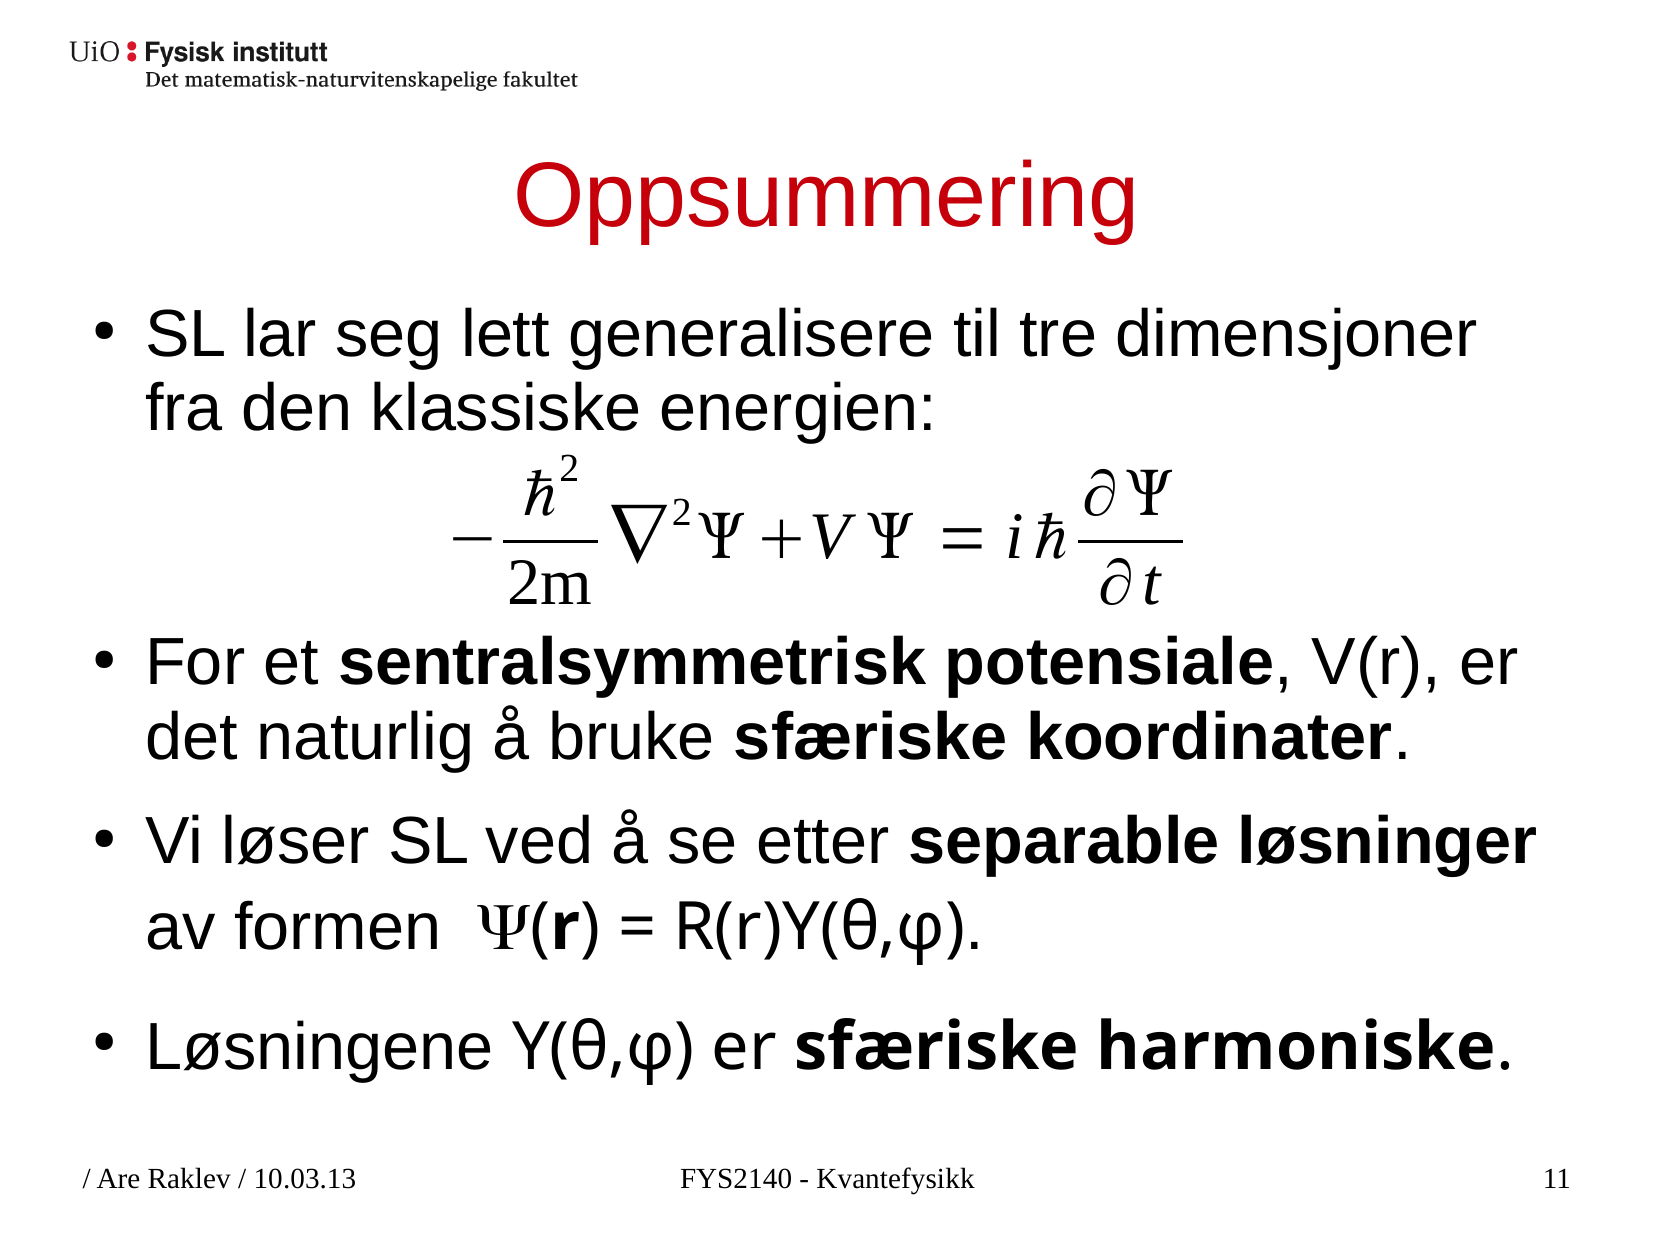

# Oppsummering
SL lar seg lett generalisere til tre dimensjoner fra den klassiske energien:
For et sentralsymmetrisk potensiale, V(r), er det naturlig å bruke sfæriske koordinater.
Vi løser SL ved å se etter separable løsninger av formen Ψ(r) = R(r)Y(θ,φ).
Løsningene Y(θ,φ) er sfæriske harmoniske.
/ Are Raklev / 10.03.13
FYS2140 - Kvantefysikk
11